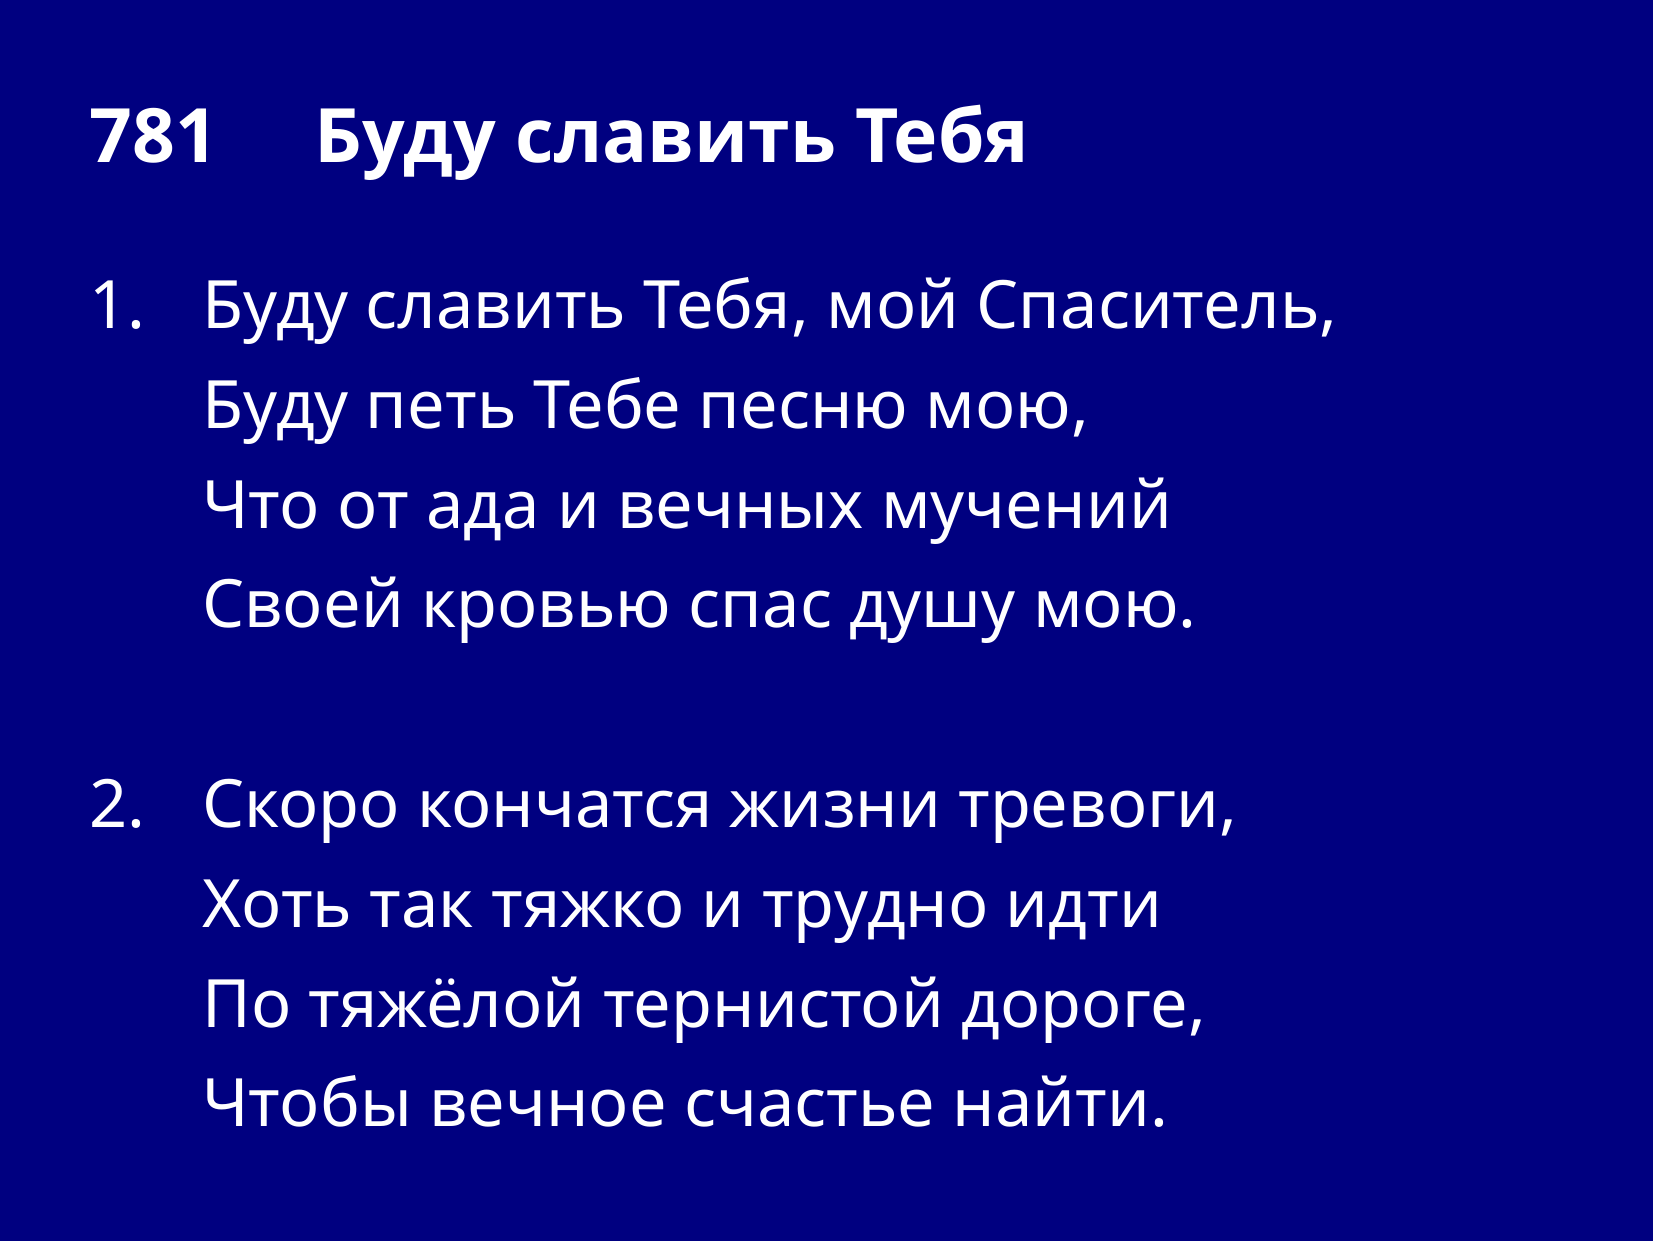

781	Буду славить Тебя
1.	Буду славить Тебя, мой Спаситель,
	Буду петь Тебе песню мою,
	Что от ада и вечных мучений
	Своей кровью спас душу мою.
2.	Скоро кончатся жизни тревоги,
	Хоть так тяжко и трудно идти
	По тяжёлой тернистой дороге,
	Чтобы вечное счастье найти.